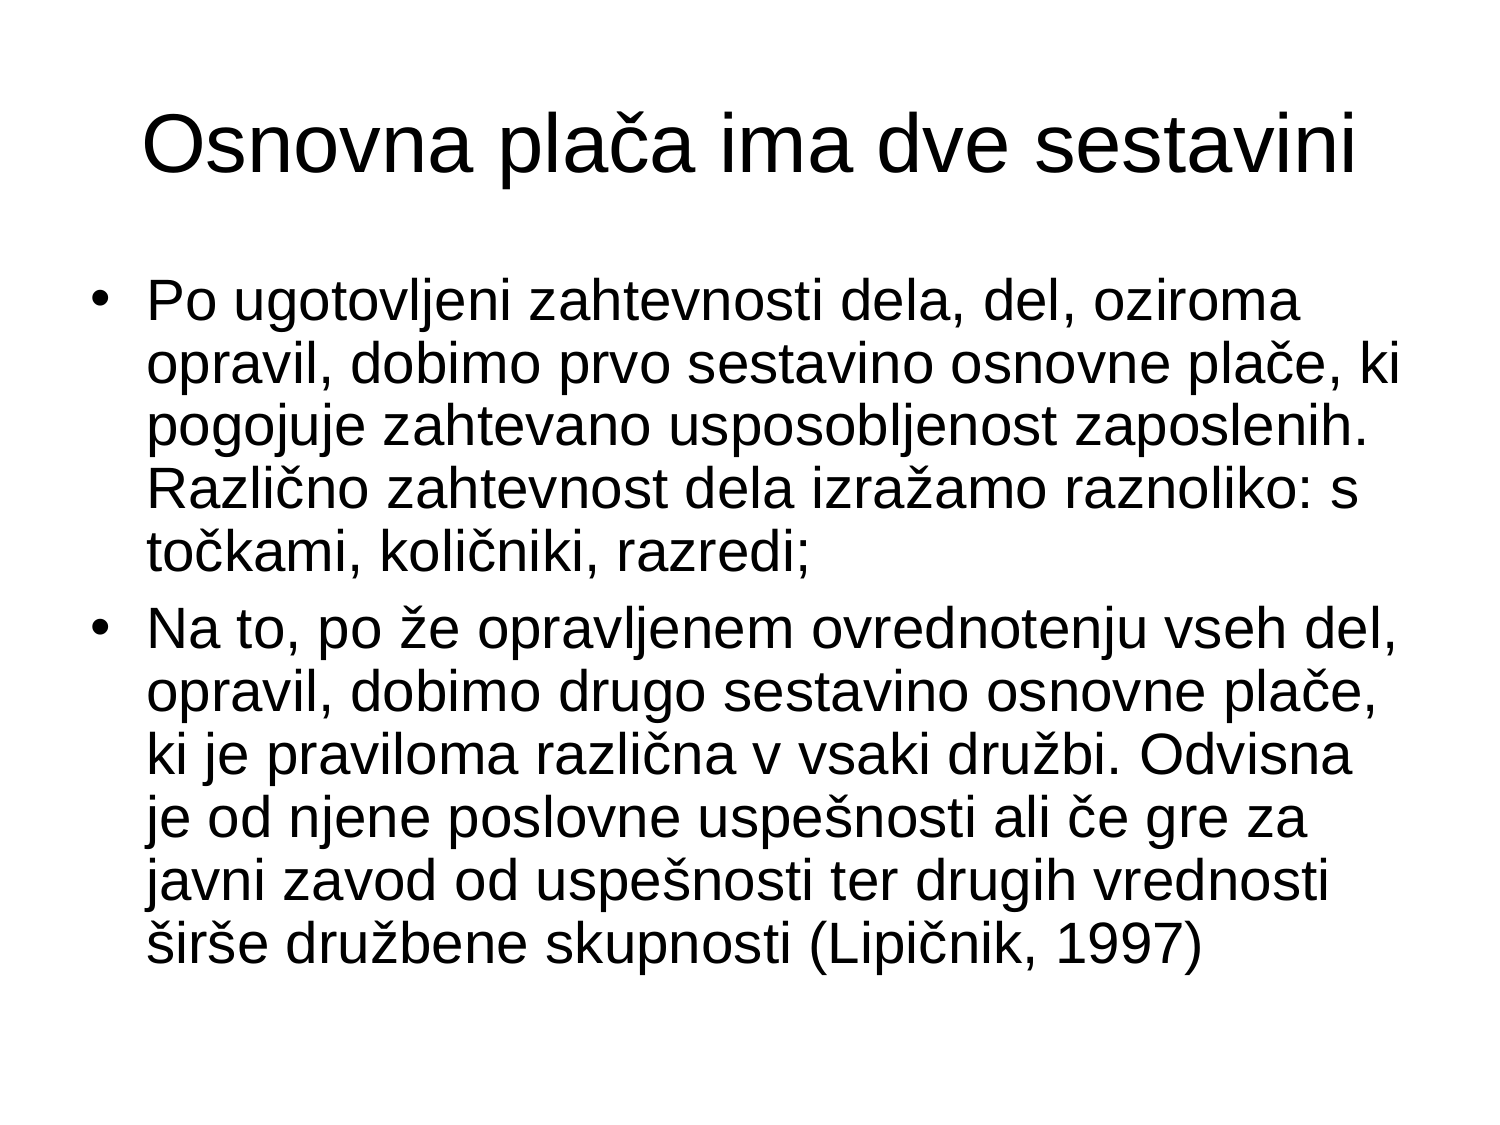

# Osnovna plača ima dve sestavini
Po ugotovljeni zahtevnosti dela, del, oziroma opravil, dobimo prvo sestavino osnovne plače, ki pogojuje zahtevano usposobljenost zaposlenih. Različno zahtevnost dela izražamo raznoliko: s točkami, količniki, razredi;
Na to, po že opravljenem ovrednotenju vseh del, opravil, dobimo drugo sestavino osnovne plače, ki je praviloma različna v vsaki družbi. Odvisna je od njene poslovne uspešnosti ali če gre za javni zavod od uspešnosti ter drugih vrednosti širše družbene skupnosti (Lipičnik, 1997)